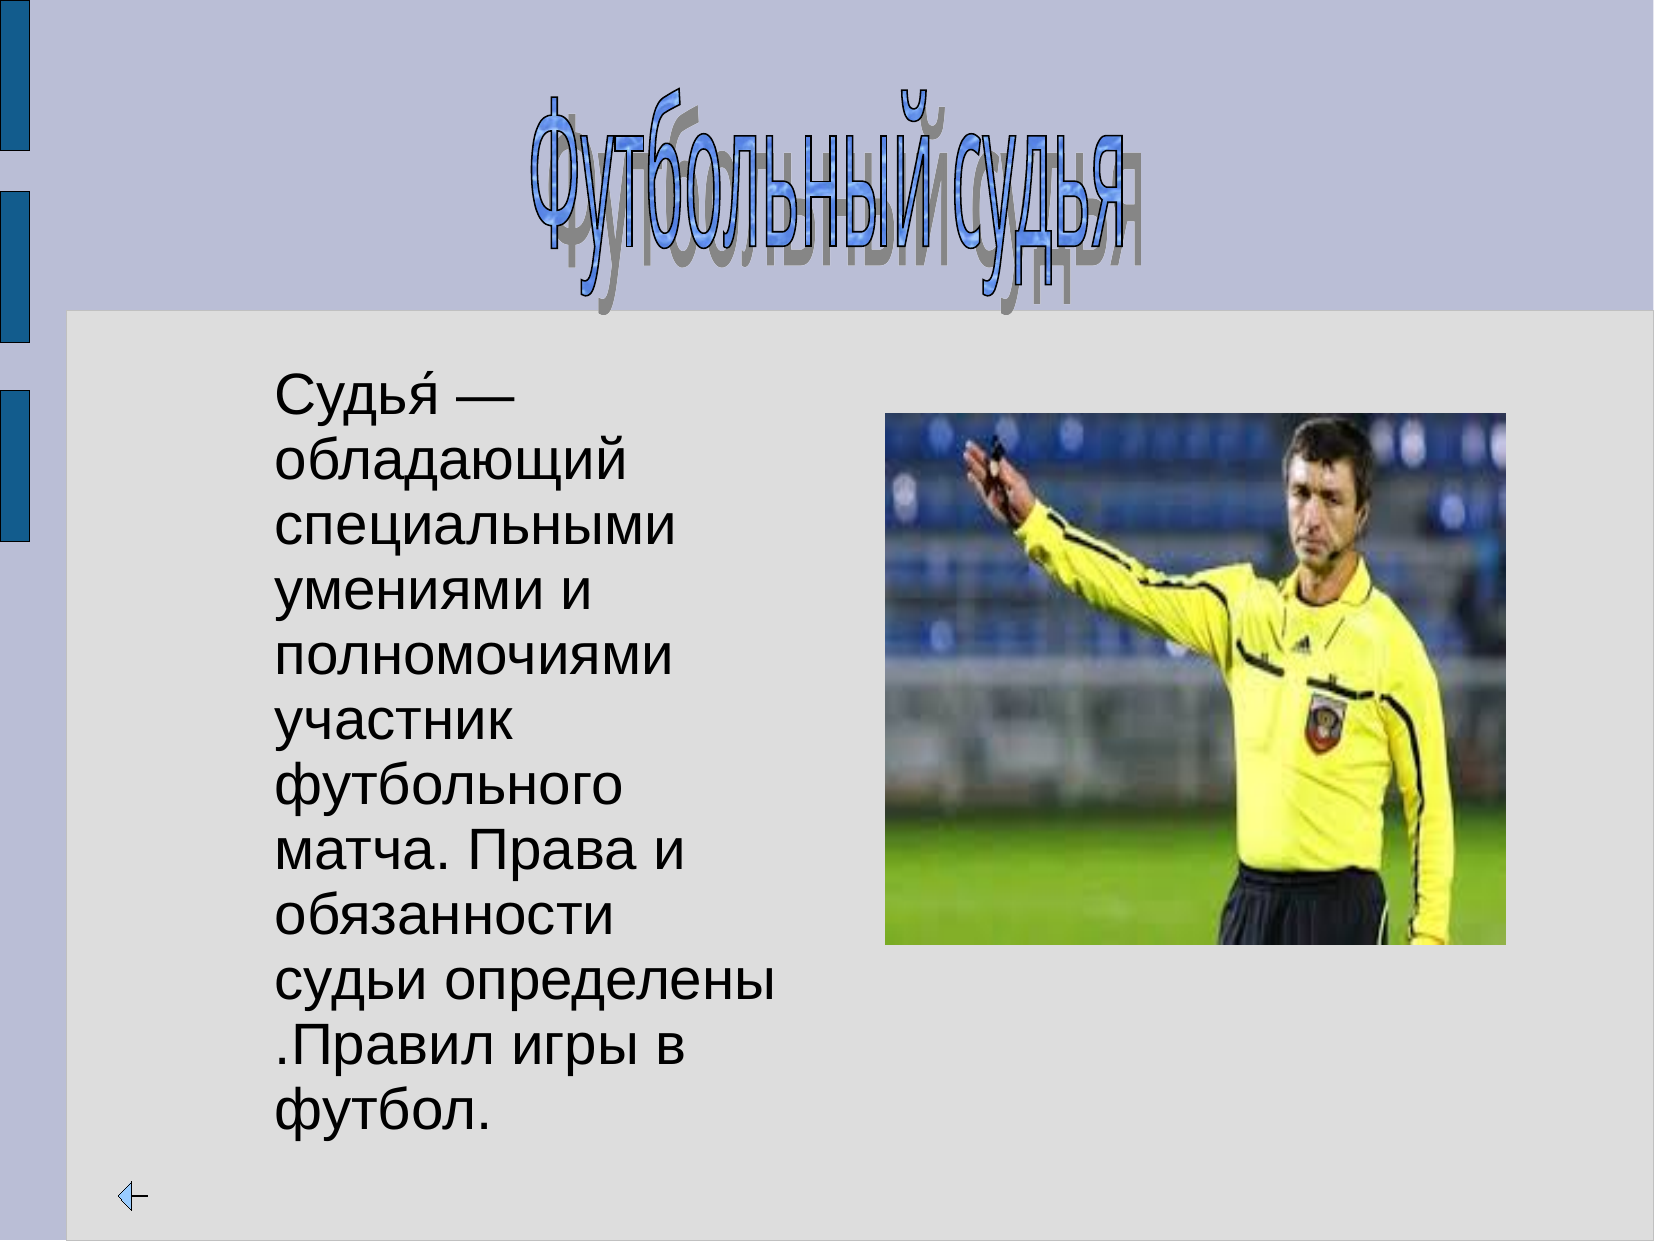

Футбольный судья
Судья́ — обладающий специальными умениями и полномочиями участник футбольного матча. Права и обязанности судьи определены .Правил игры в футбол.